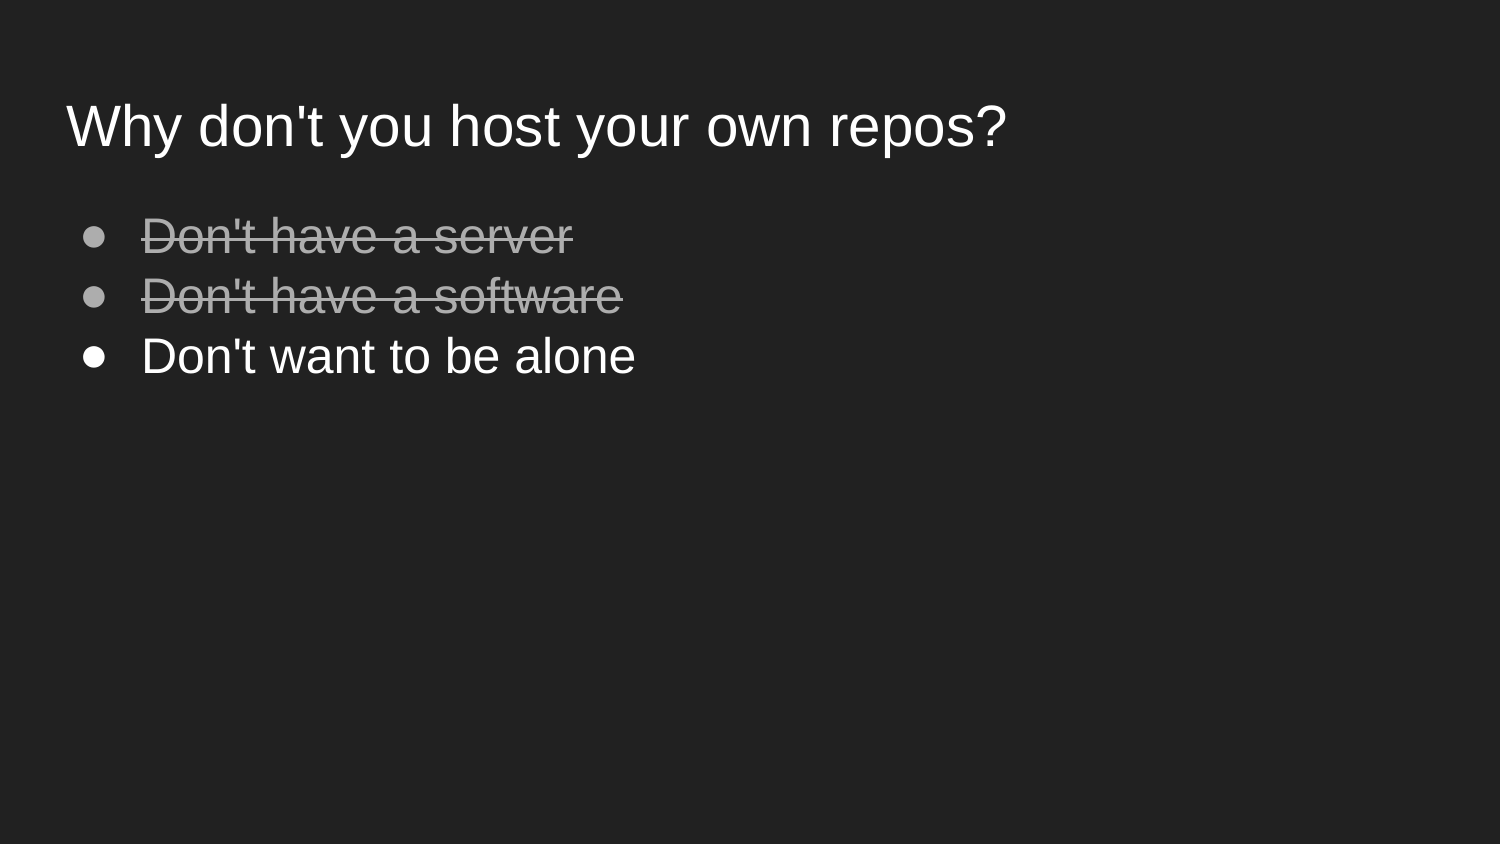

# Why don't you host your own repos?
Don't have a server
Don't have a software
Don't want to be alone